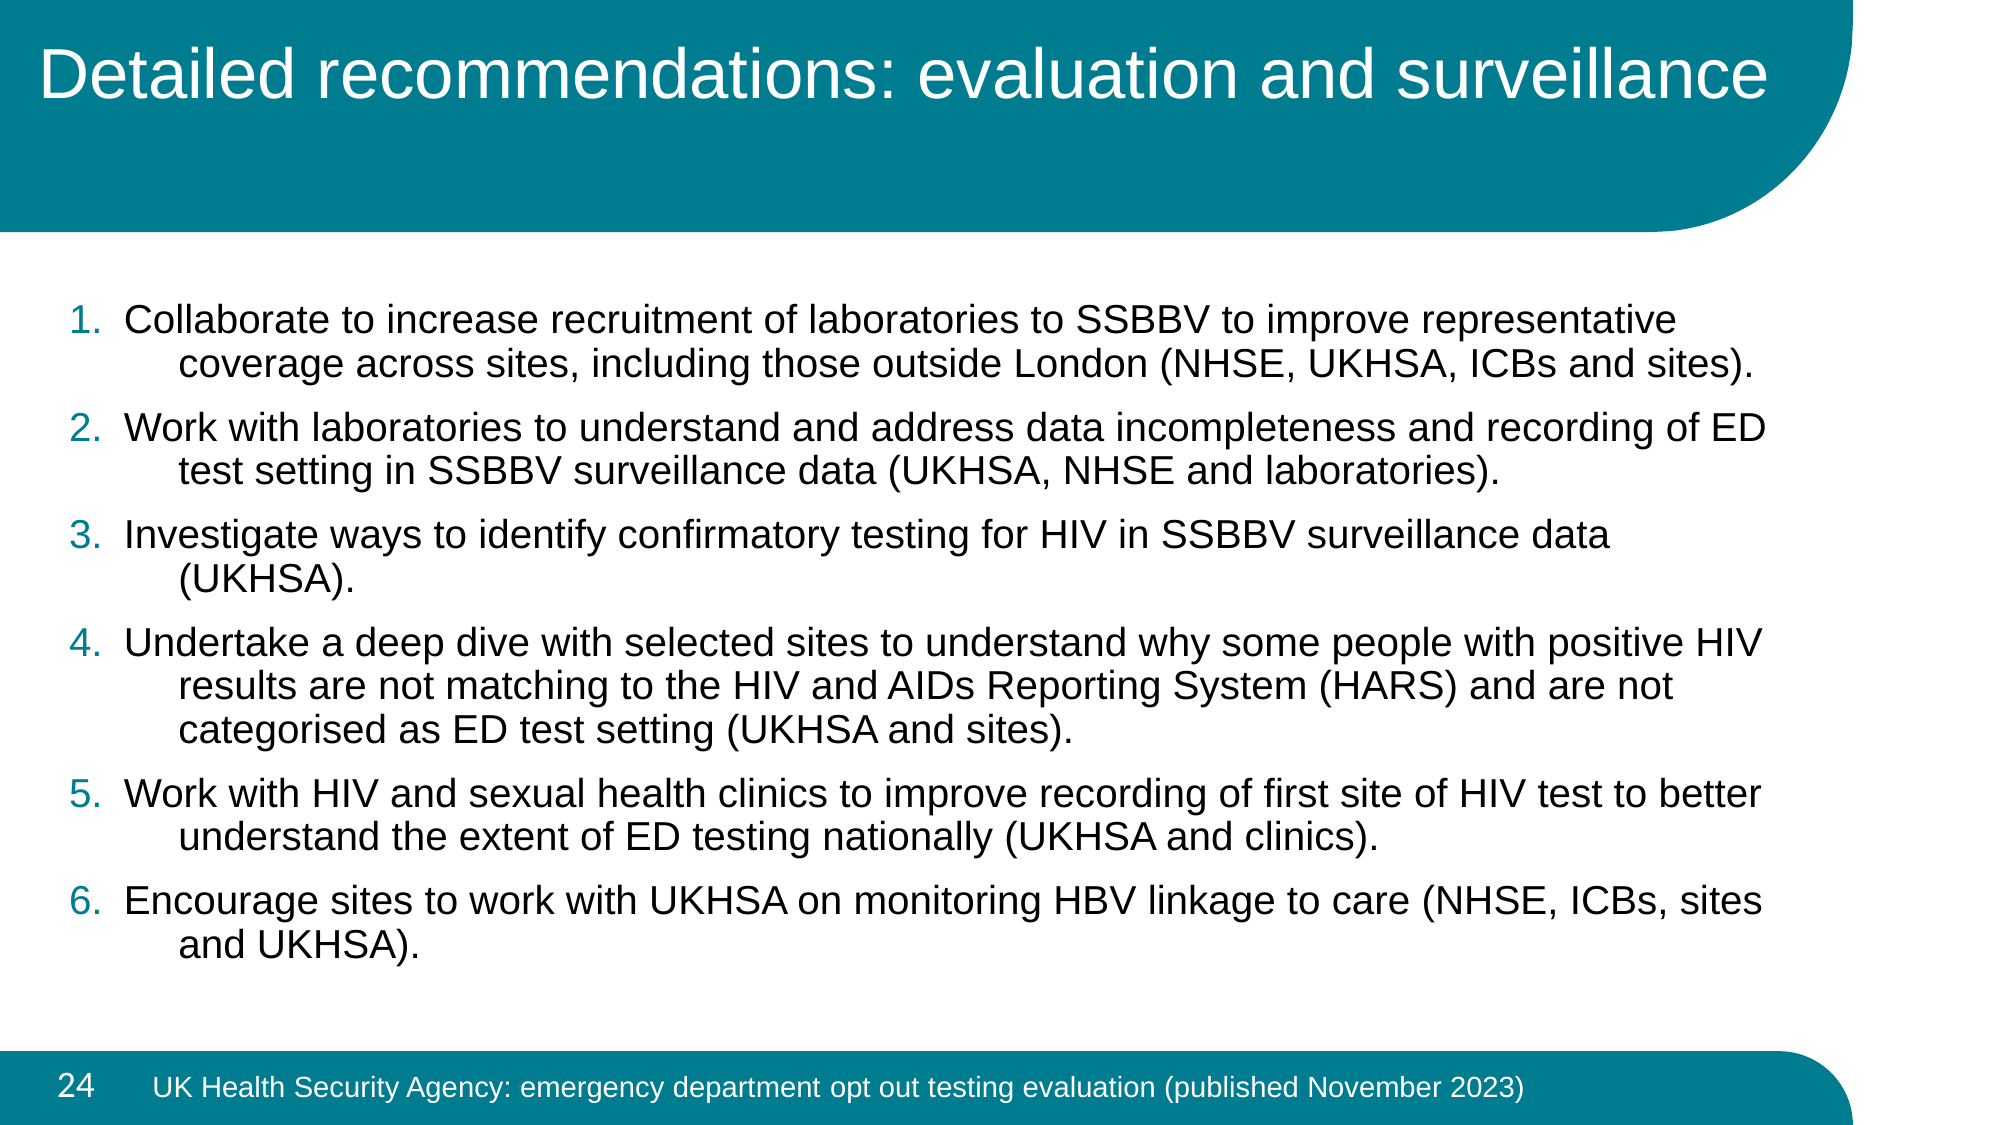

# Detailed recommendations: evaluation and surveillance
Collaborate to increase recruitment of laboratories to SSBBV to improve representative coverage across sites, including those outside London (NHSE, UKHSA, ICBs and sites).
Work with laboratories to understand and address data incompleteness and recording of ED test setting in SSBBV surveillance data (UKHSA, NHSE and laboratories).
Investigate ways to identify confirmatory testing for HIV in SSBBV surveillance data (UKHSA).
Undertake a deep dive with selected sites to understand why some people with positive HIV results are not matching to the HIV and AIDs Reporting System (HARS) and are not categorised as ED test setting (UKHSA and sites).
Work with HIV and sexual health clinics to improve recording of first site of HIV test to better understand the extent of ED testing nationally (UKHSA and clinics).
Encourage sites to work with UKHSA on monitoring HBV linkage to care (NHSE, ICBs, sites and UKHSA).
UK Health Security Agency: emergency department opt out testing evaluation (published November 2023)